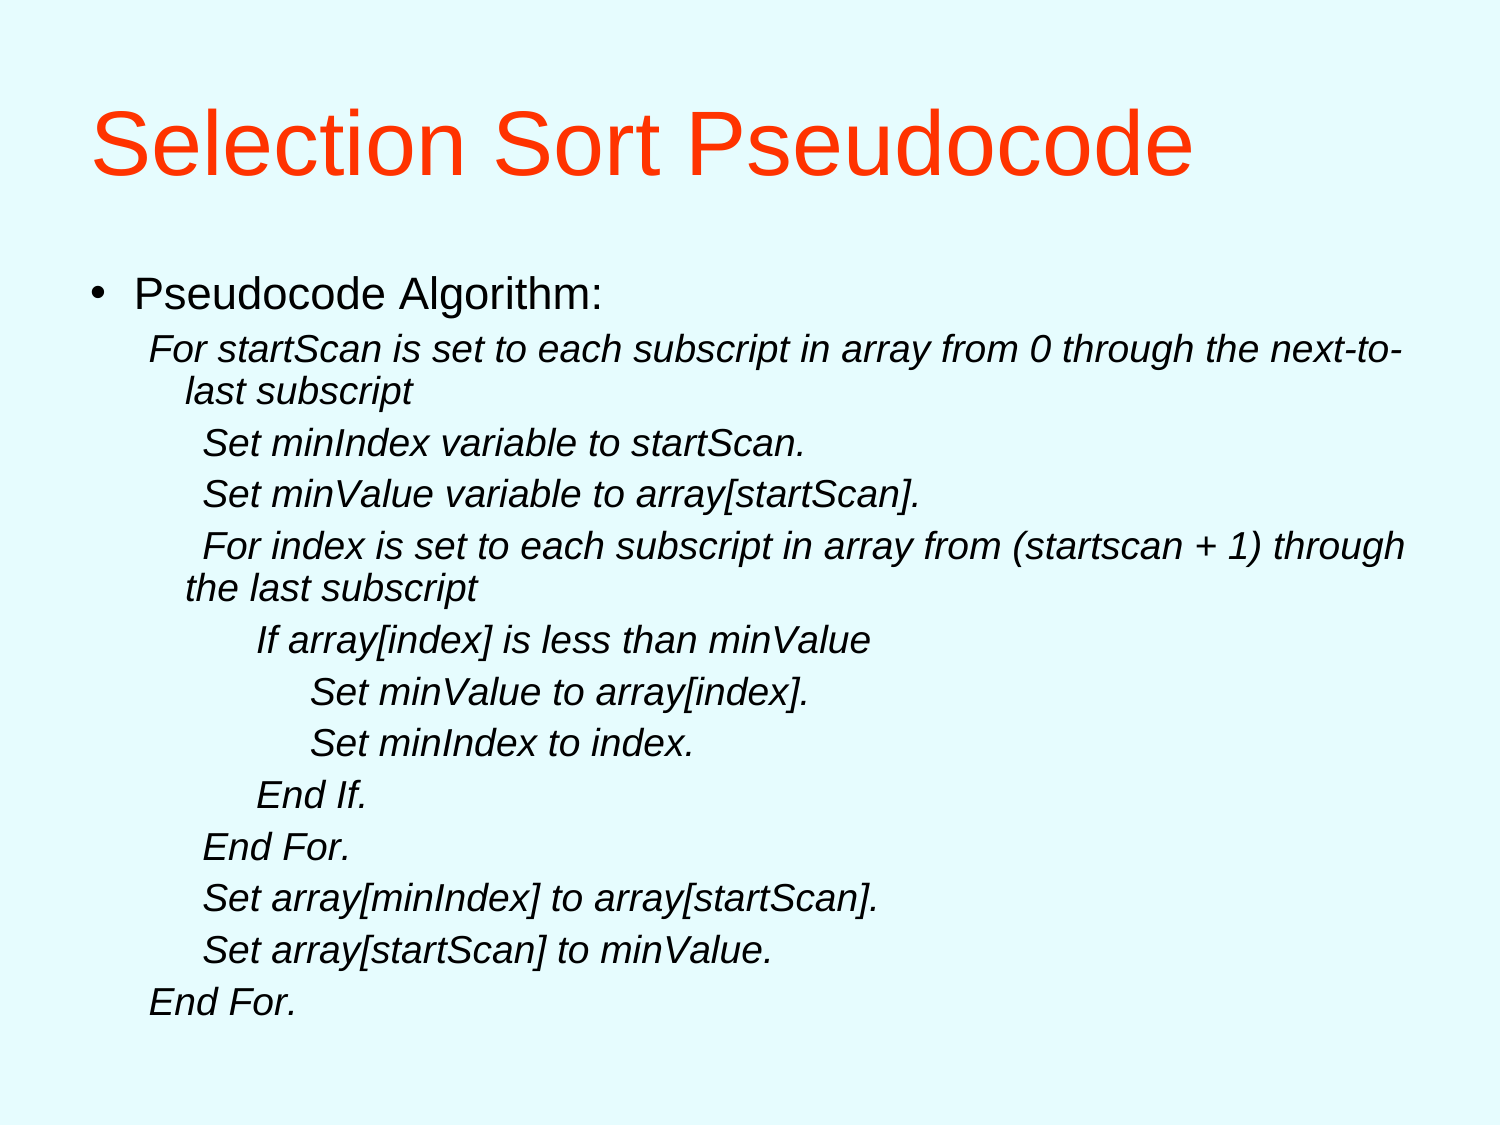

# Selection Sort Pseudocode
Pseudocode Algorithm:
For startScan is set to each subscript in array from 0 through the next-to-last subscript
 Set minIndex variable to startScan.
 Set minValue variable to array[startScan].
 For index is set to each subscript in array from (startscan + 1) through the last subscript
 If array[index] is less than minValue
 Set minValue to array[index].
 Set minIndex to index.
 End If.
 End For.
 Set array[minIndex] to array[startScan].
 Set array[startScan] to minValue.
End For.